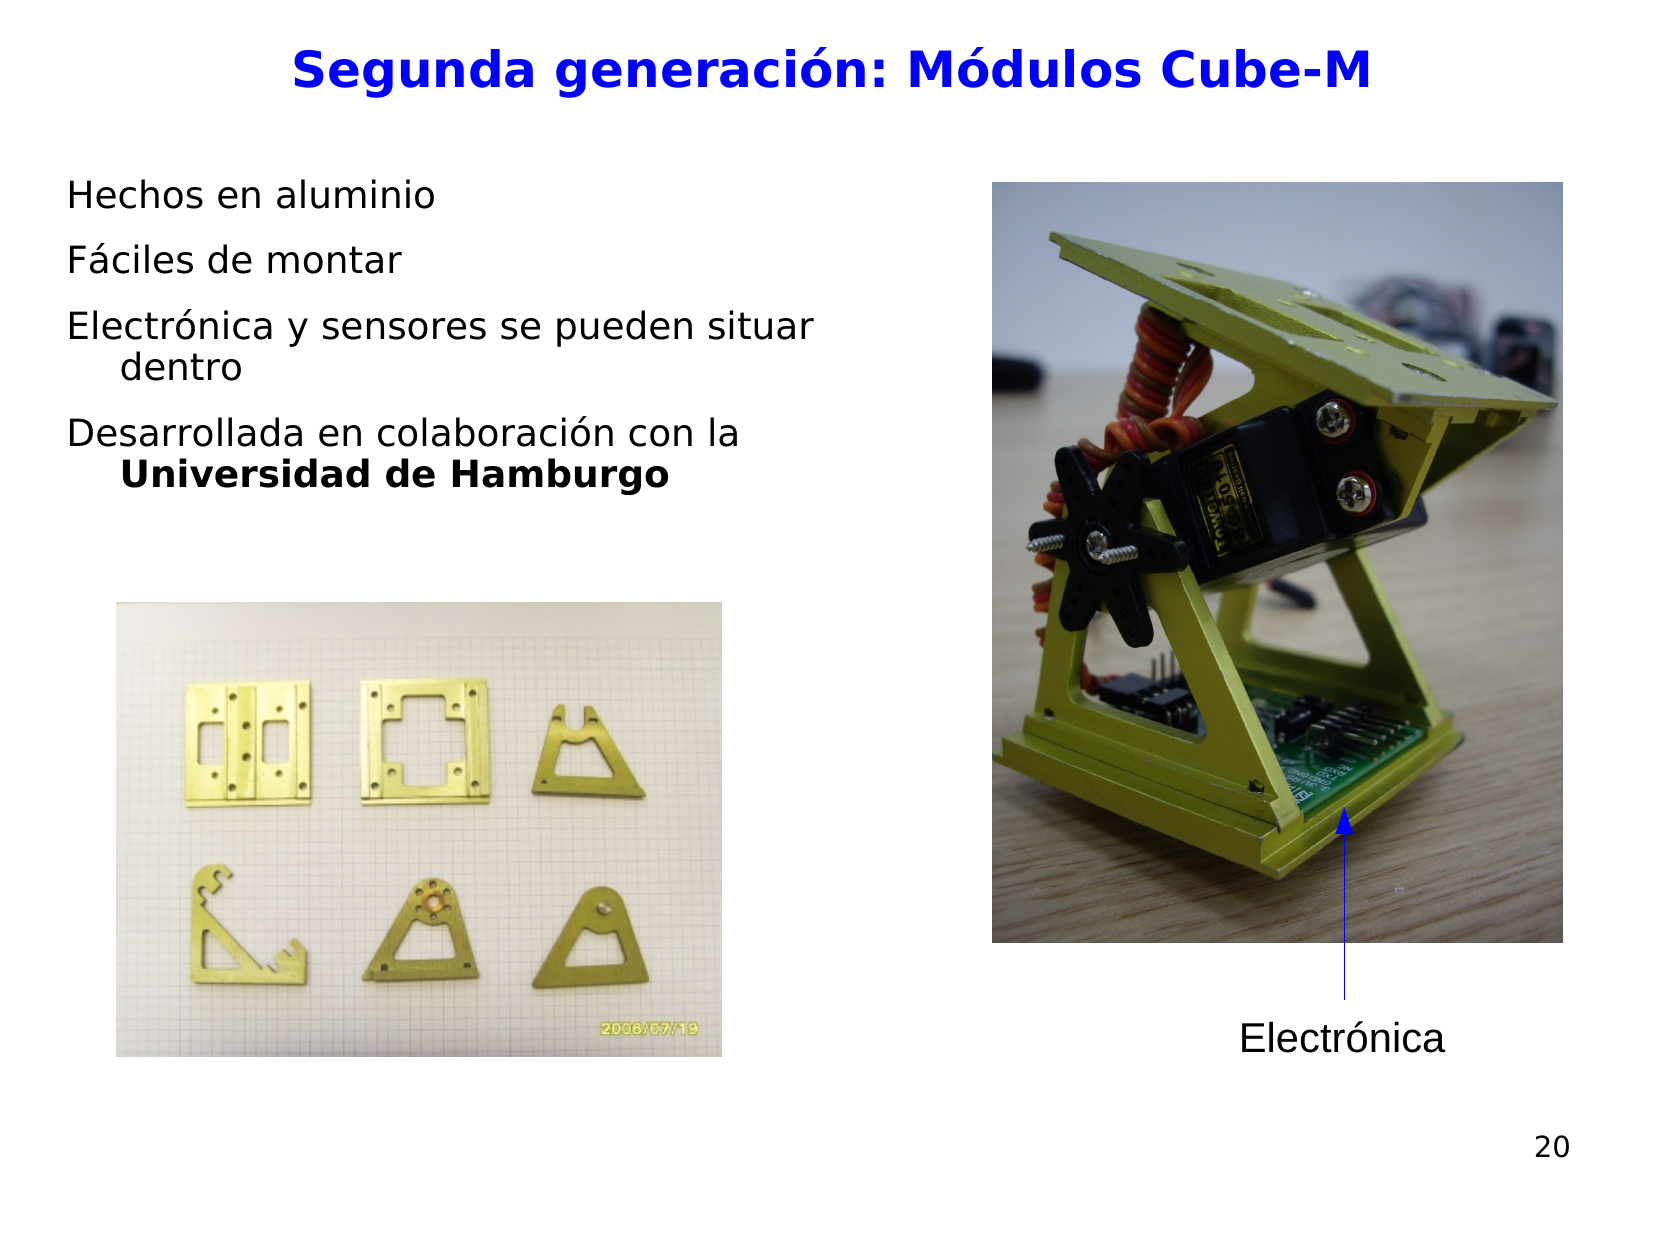

Segunda generación: Módulos Cube-M
# Hechos en aluminio
Fáciles de montar
Electrónica y sensores se pueden situar dentro
Desarrollada en colaboración con la Universidad de Hamburgo
Electrónica
20